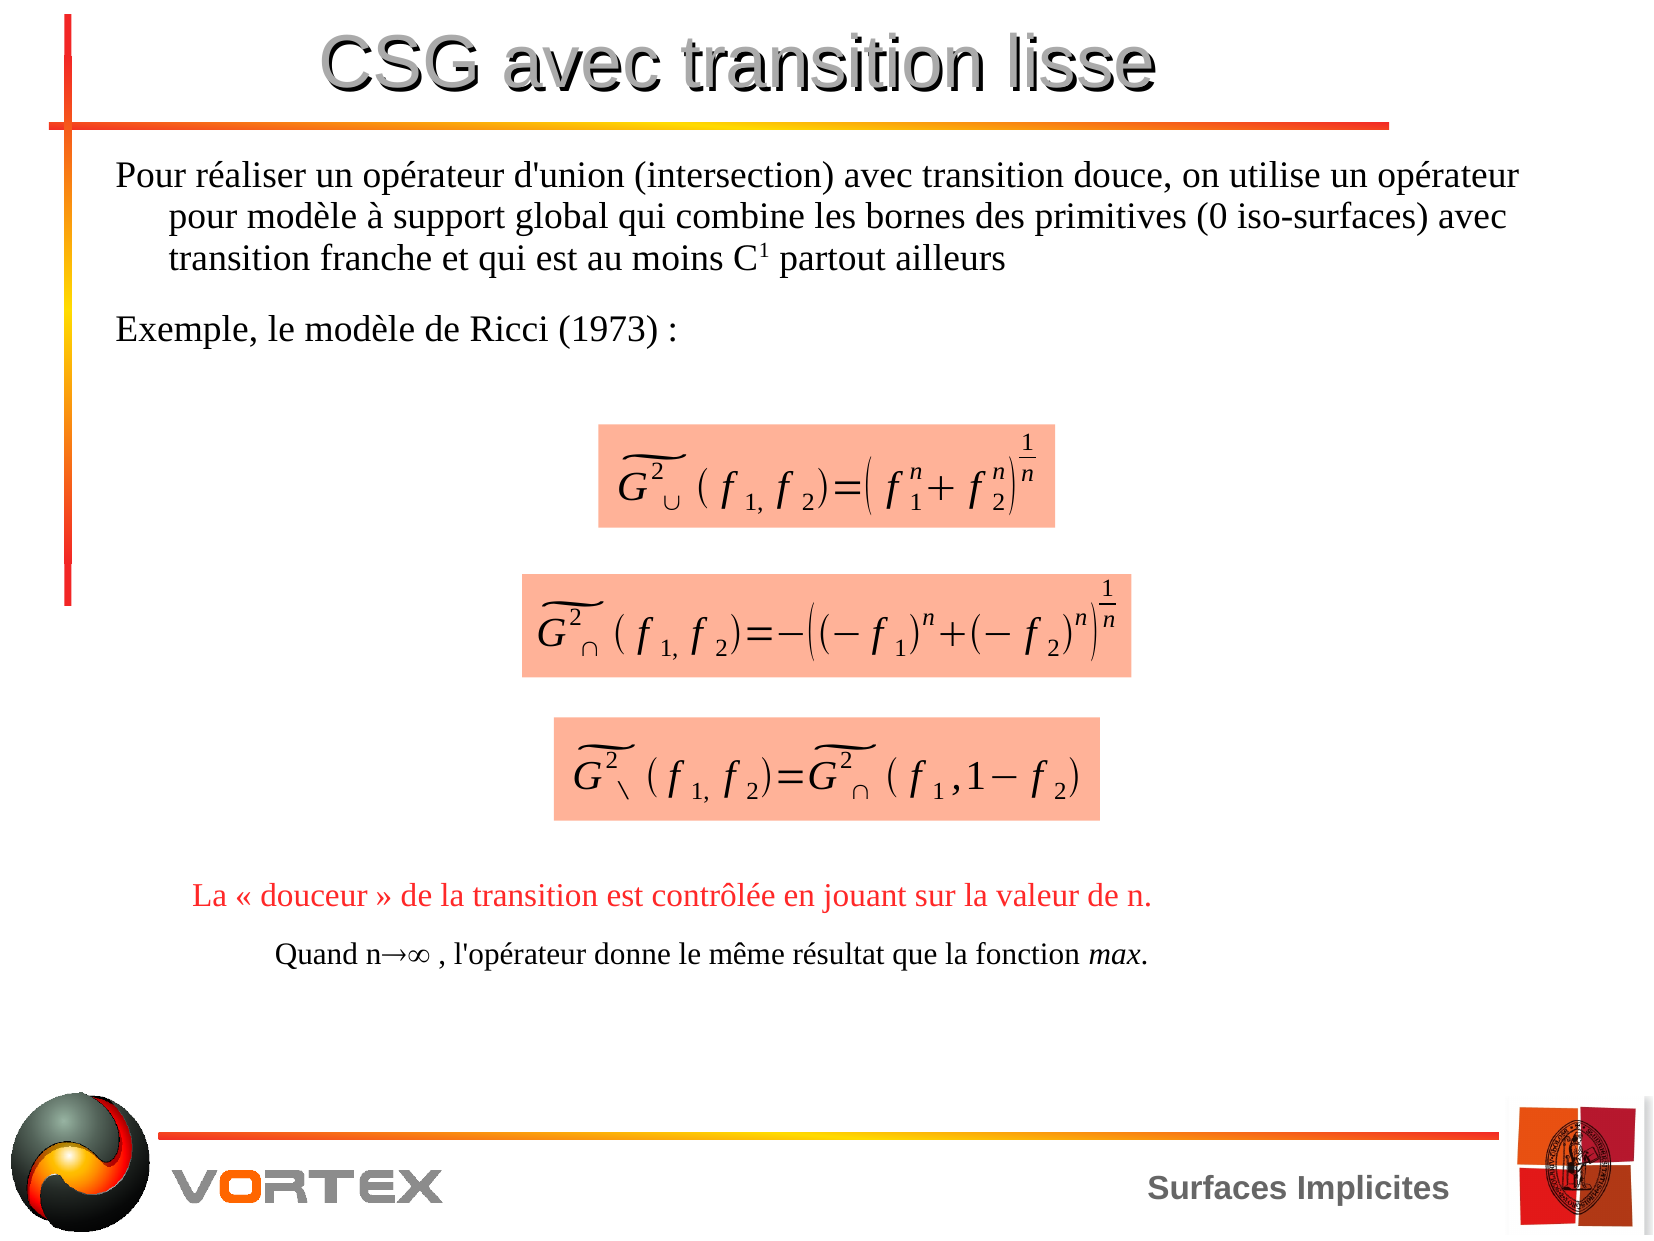

# CSG avec transition lisse
Pour réaliser un opérateur d'union (intersection) avec transition douce, on utilise un opérateur pour modèle à support global qui combine les bornes des primitives (0 iso-surfaces) avec transition franche et qui est au moins C1 partout ailleurs
Exemple, le modèle de Ricci (1973) :
La « douceur » de la transition est contrôlée en jouant sur la valeur de n.
Quand n , l'opérateur donne le même résultat que la fonction max.